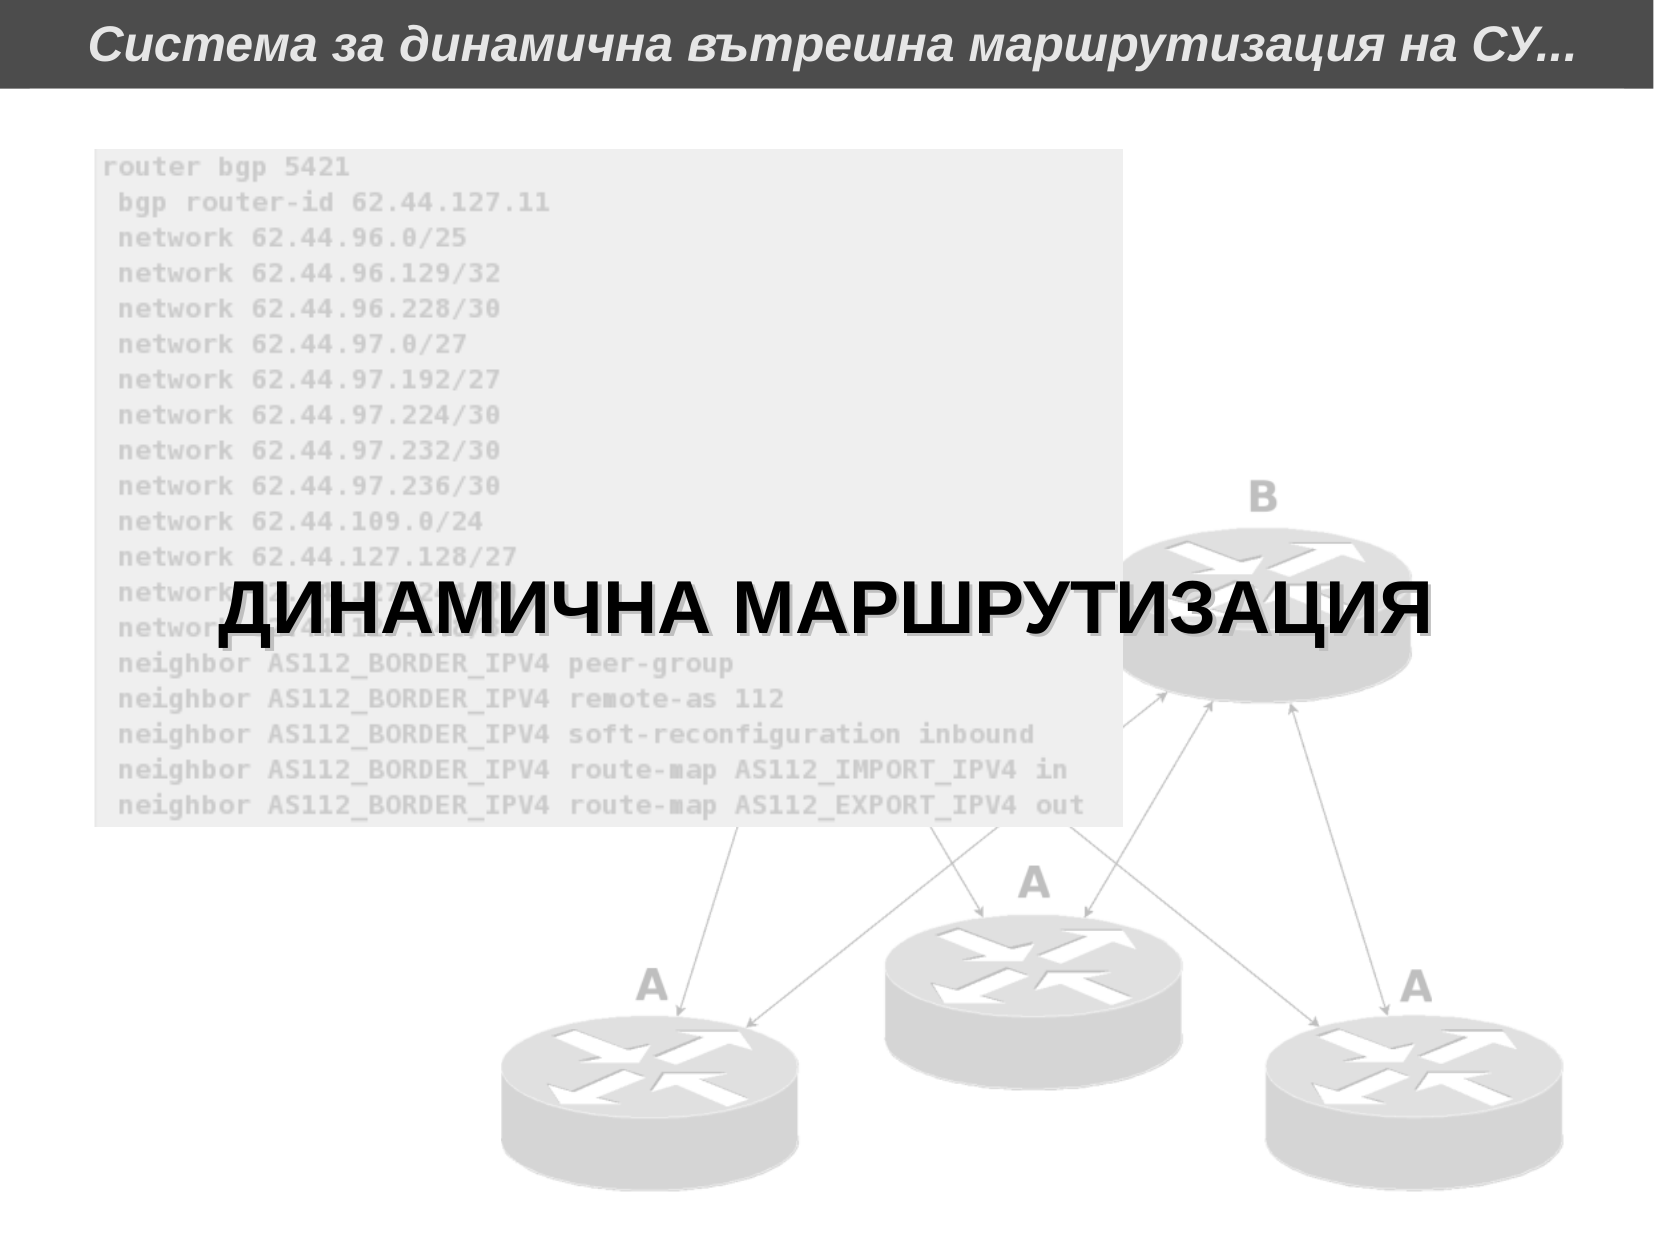

Система за динамична вътрешна маршрутизация на СУ...
ДИНАМИЧНА МАРШРУТИЗАЦИЯ